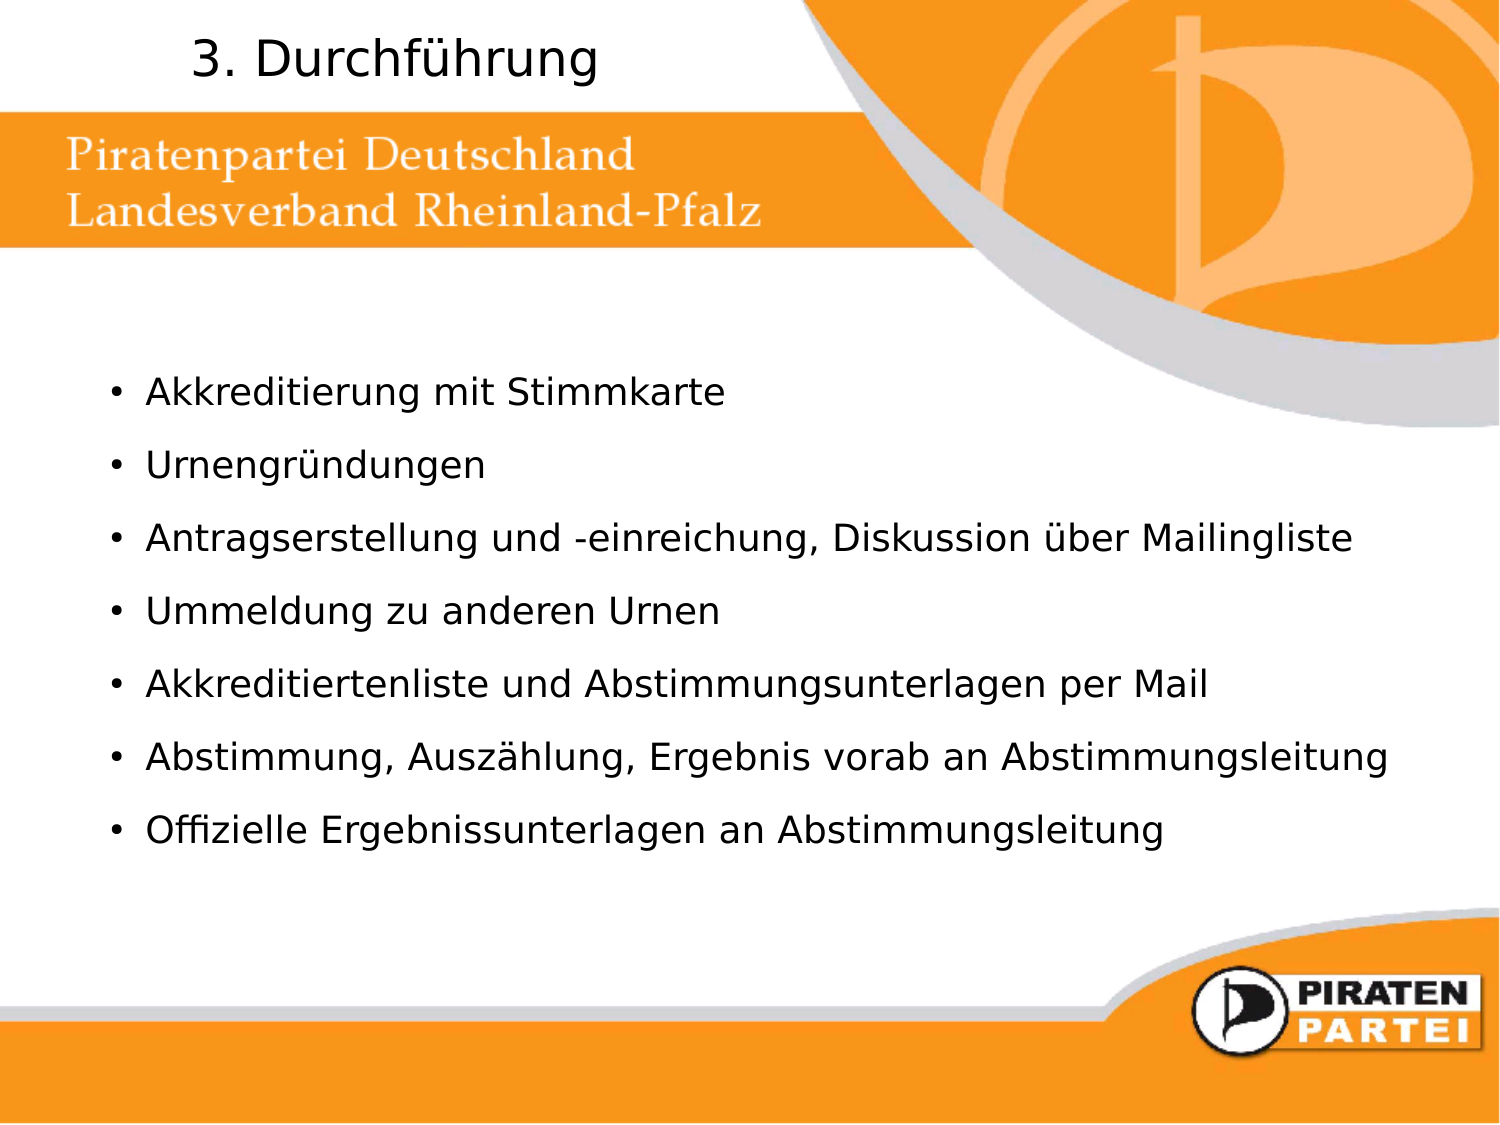

# 3. Durchführung
Akkreditierung mit Stimmkarte
Urnengründungen
Antragserstellung und -einreichung, Diskussion über Mailingliste
Ummeldung zu anderen Urnen
Akkreditiertenliste und Abstimmungsunterlagen per Mail
Abstimmung, Auszählung, Ergebnis vorab an Abstimmungsleitung
Offizielle Ergebnissunterlagen an Abstimmungsleitung